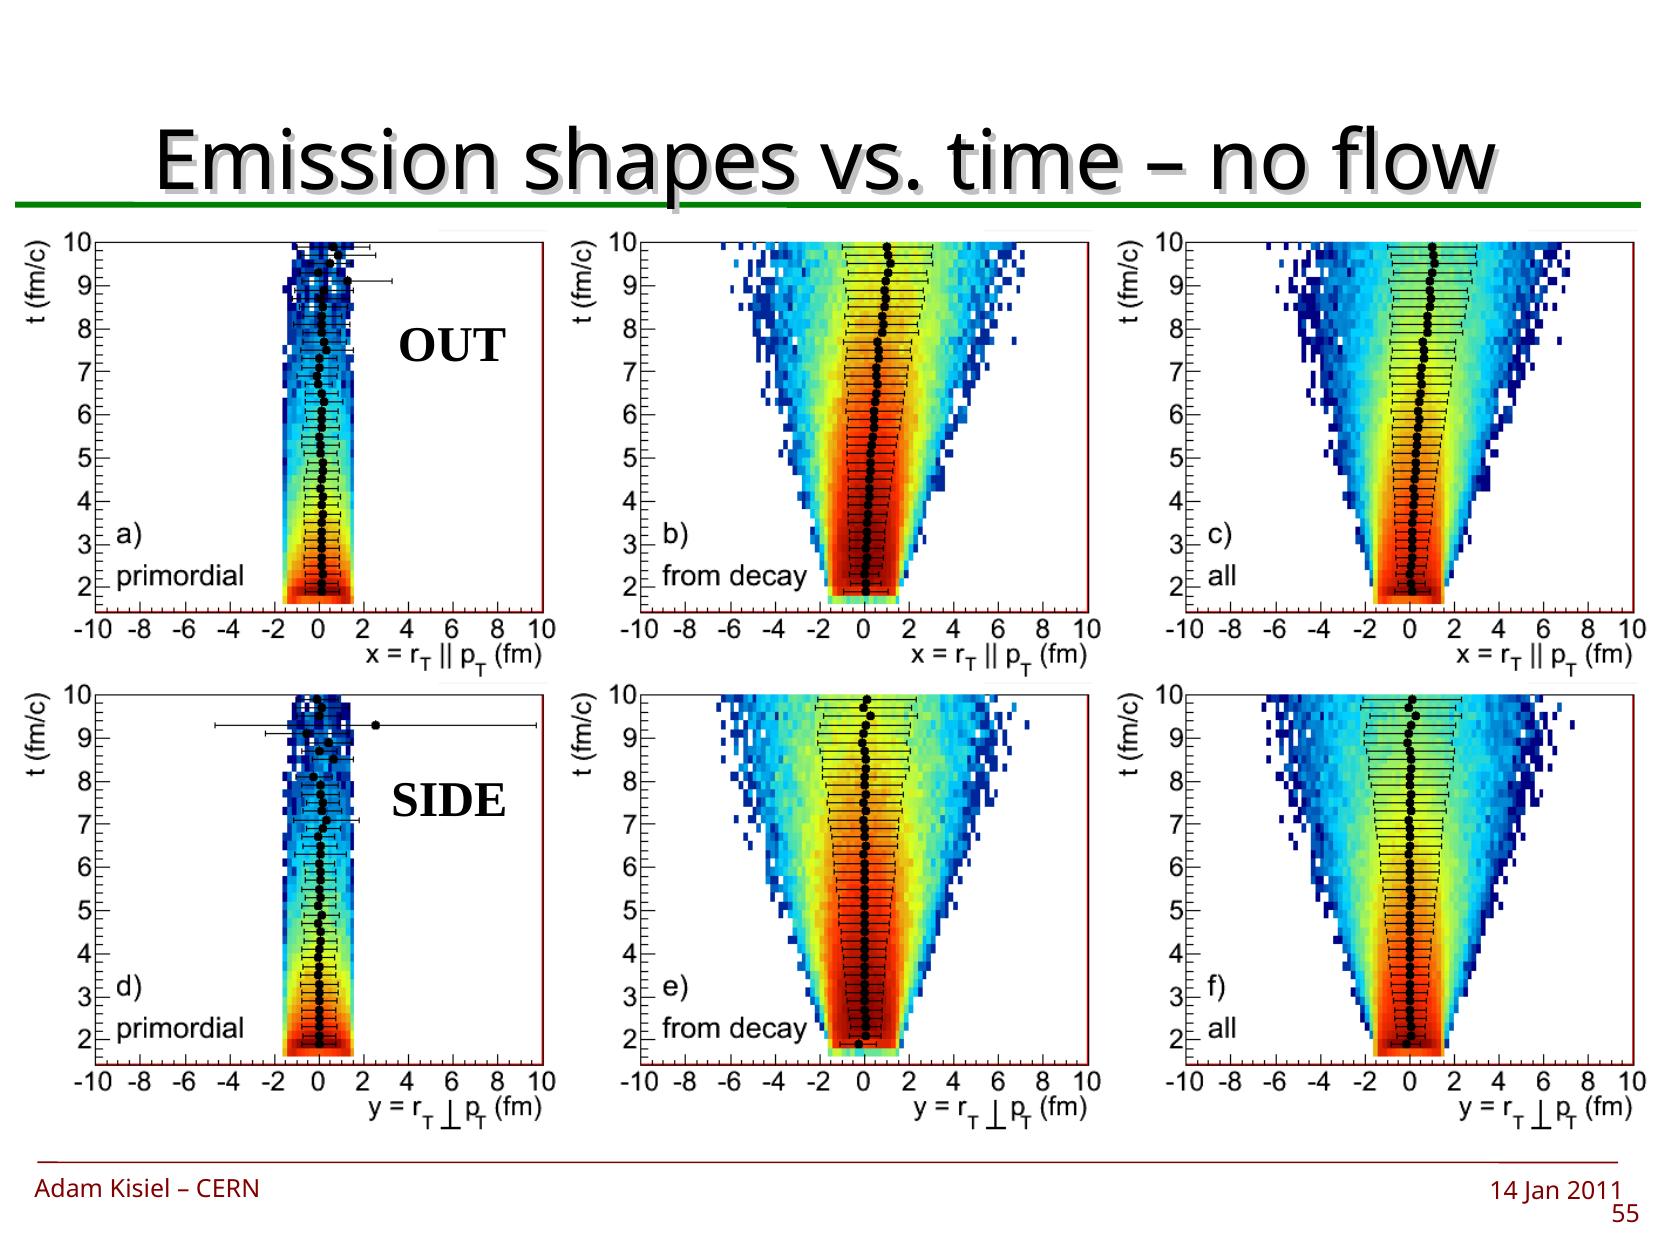

# Emission shapes vs. time – no flow
OUT
SIDE